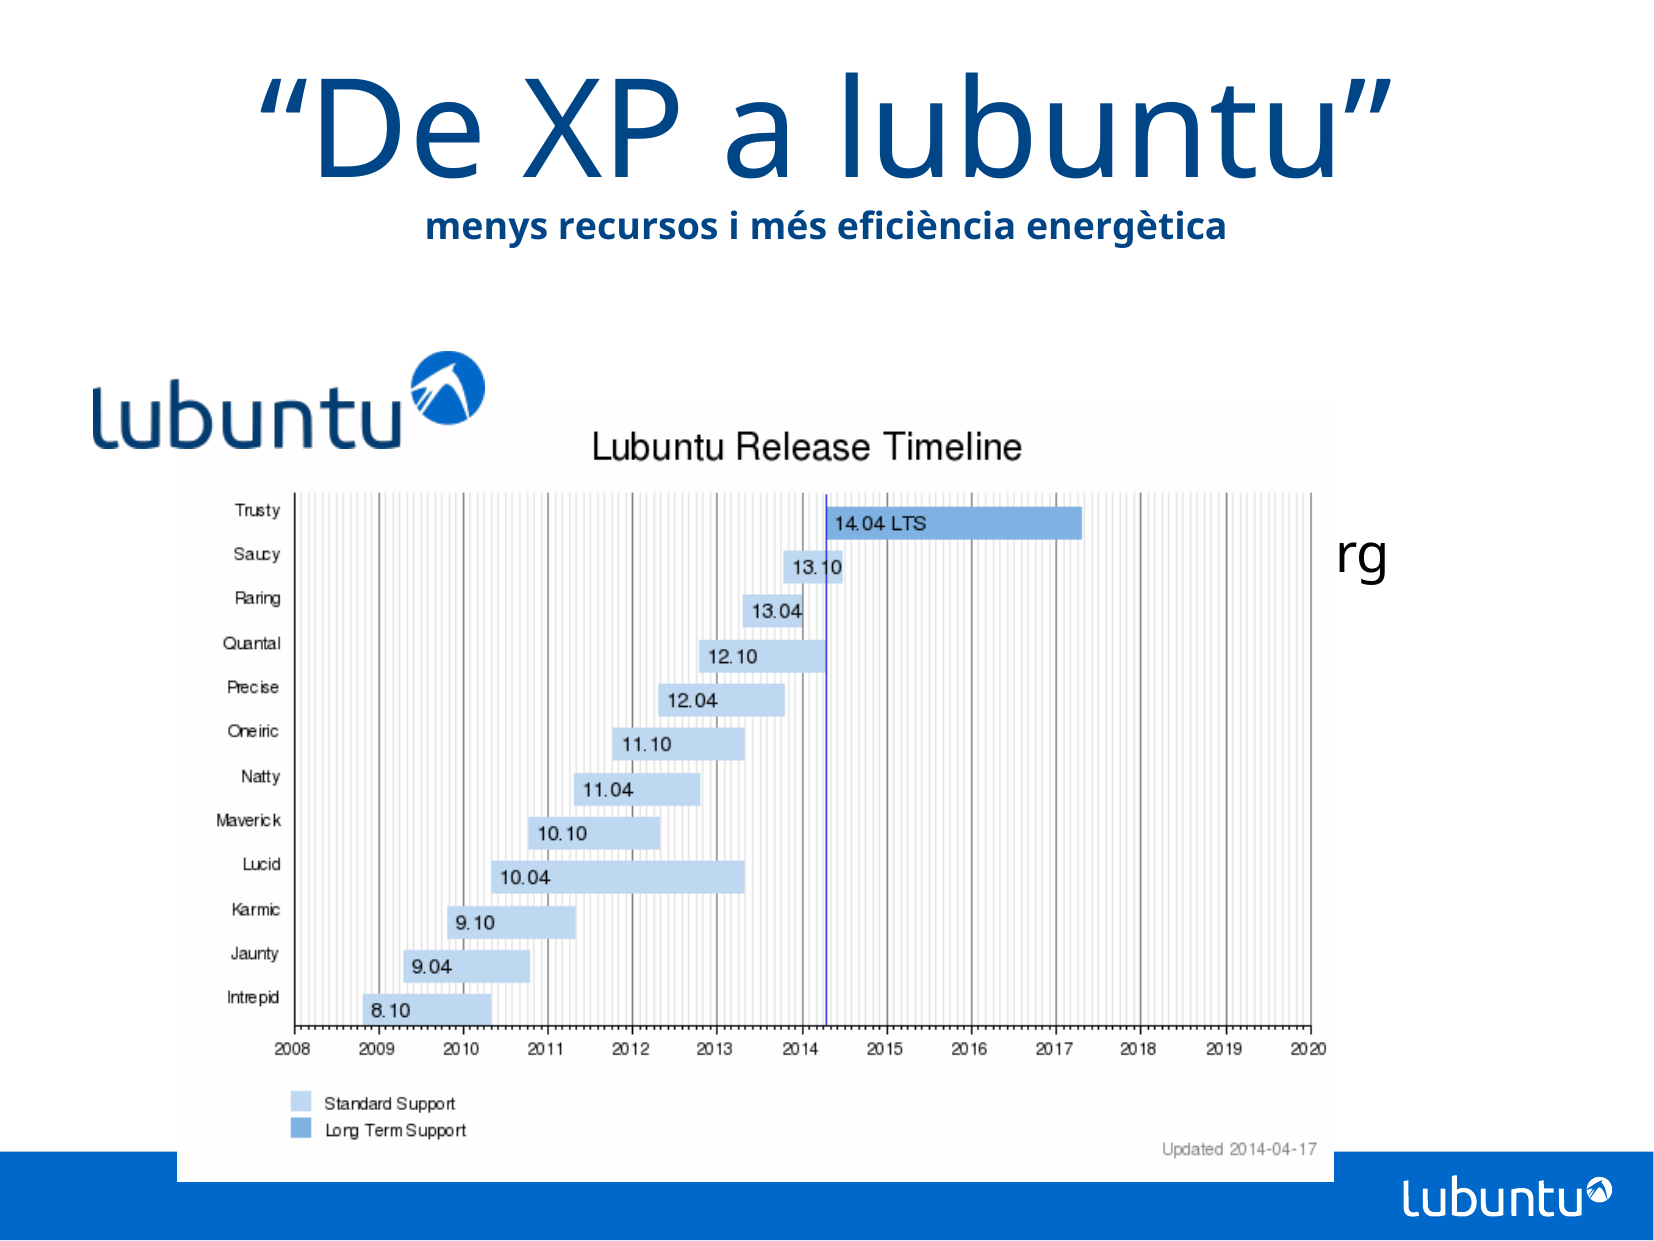

# “De XP a lubuntu” menys recursos i més eficiència energètica
Lubuntu 14.04 LTS
 La nova versió de lubuntu amb suport de llarg manteniment (3 anys)